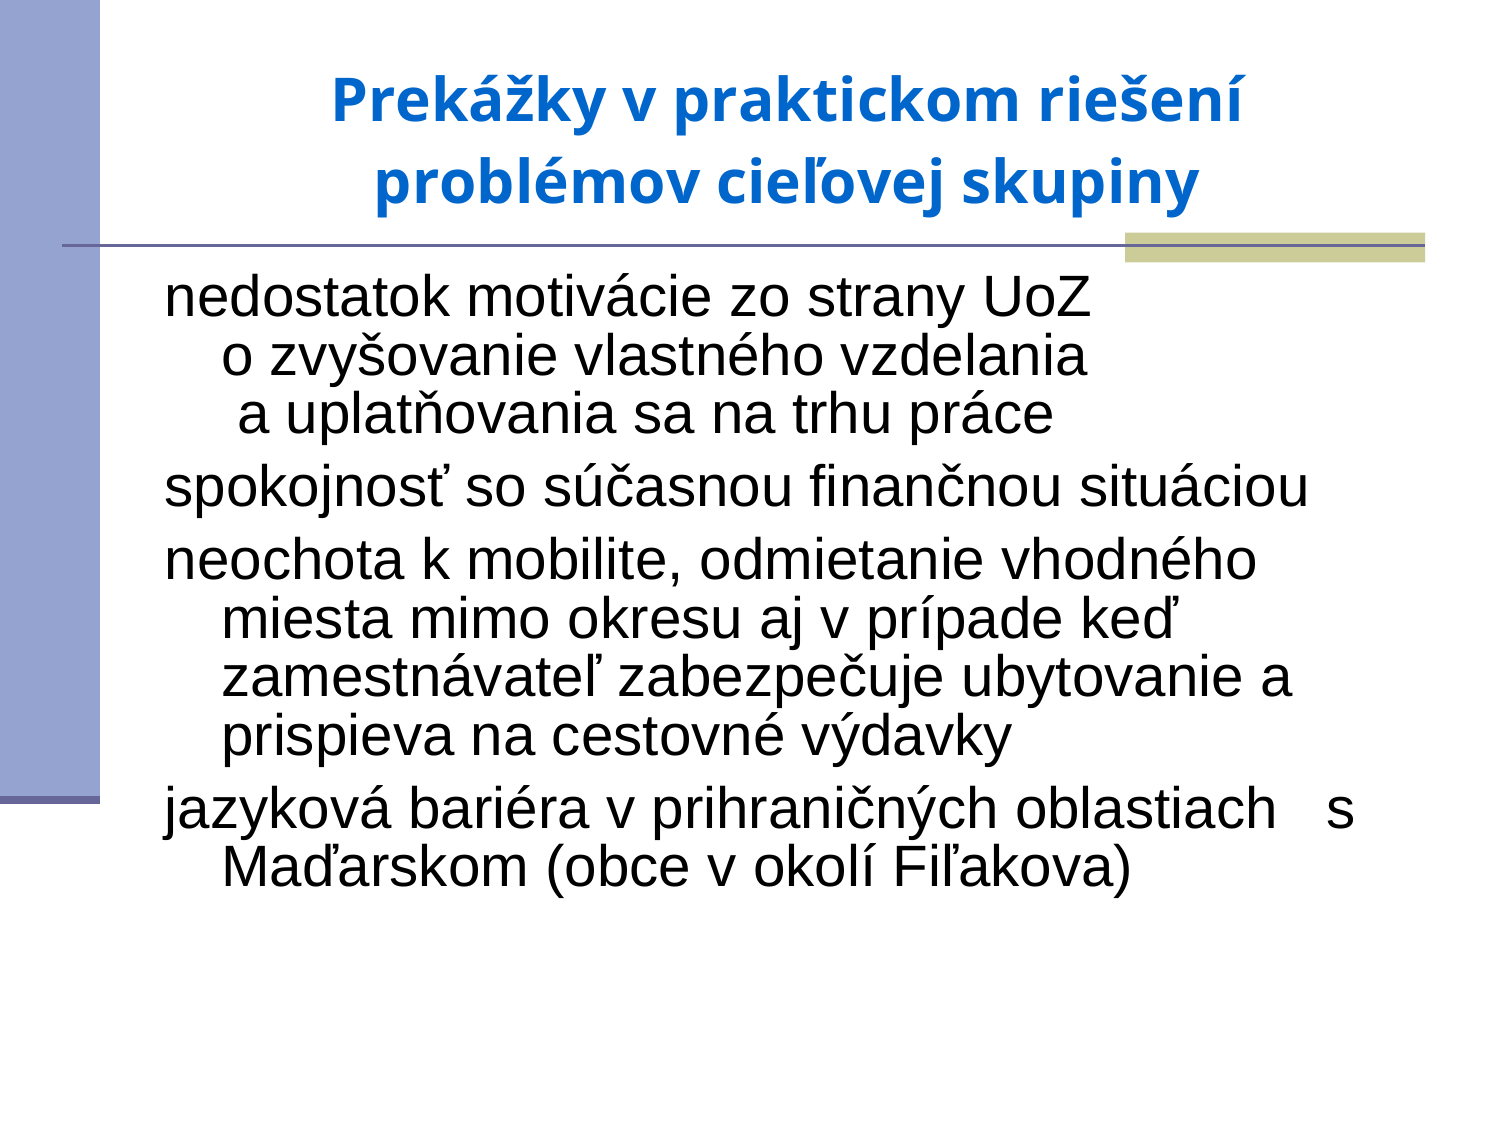

# Prekážky v praktickom riešení problémov cieľovej skupiny
nedostatok motivácie zo strany UoZ o zvyšovanie vlastného vzdelania a uplatňovania sa na trhu práce
spokojnosť so súčasnou finančnou situáciou
neochota k mobilite, odmietanie vhodného miesta mimo okresu aj v prípade keď zamestnávateľ zabezpečuje ubytovanie a prispieva na cestovné výdavky
jazyková bariéra v prihraničných oblastiach s Maďarskom (obce v okolí Fiľakova)